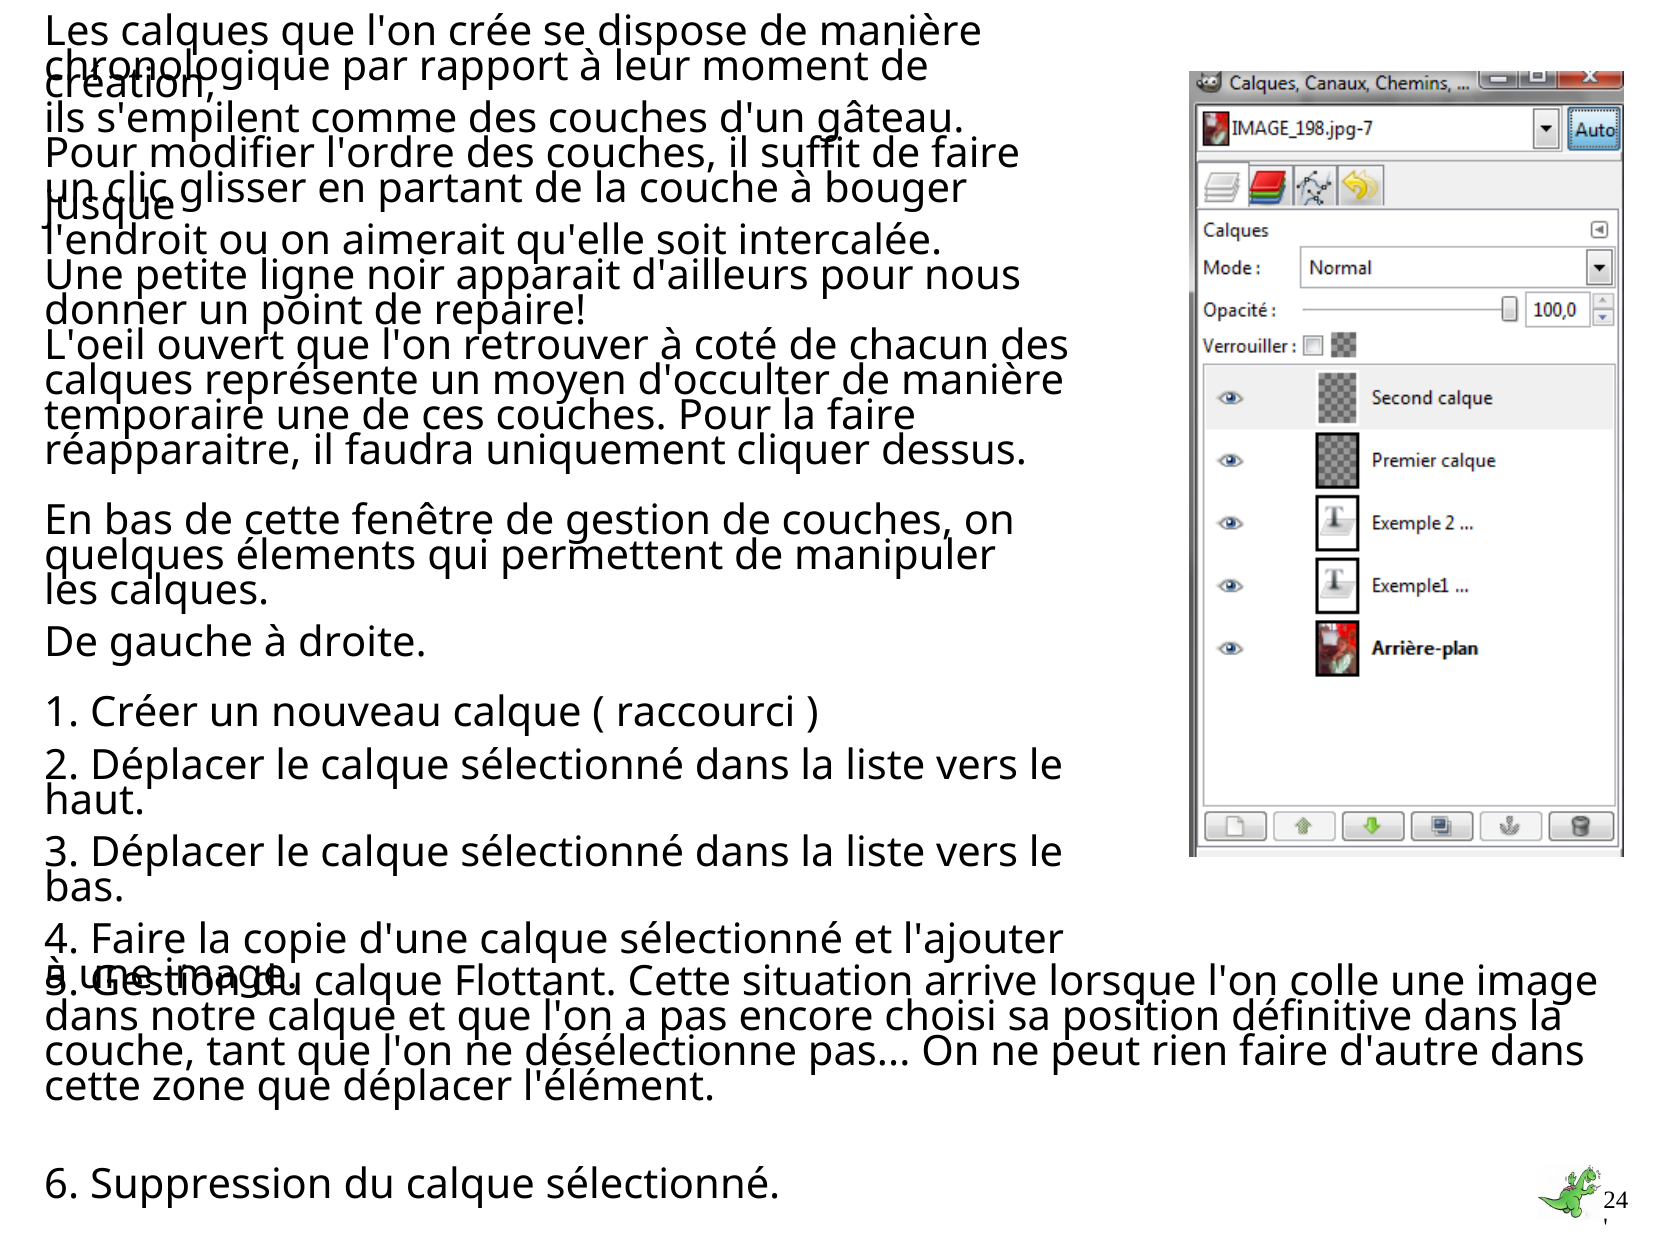

Les calques que l'on crée se dispose de manière
chronologique par rapport à leur moment de création,
ils s'empilent comme des couches d'un gâteau.
Pour modifier l'ordre des couches, il suffit de faire
un clic glisser en partant de la couche à bouger jusque
l'endroit ou on aimerait qu'elle soit intercalée.
Une petite ligne noir apparait d'ailleurs pour nous
donner un point de repaire!
L'oeil ouvert que l'on retrouver à coté de chacun des
calques représente un moyen d'occulter de manière
temporaire une de ces couches. Pour la faire
réapparaitre, il faudra uniquement cliquer dessus.
En bas de cette fenêtre de gestion de couches, on
quelques élements qui permettent de manipuler
les calques.
De gauche à droite.
1. Créer un nouveau calque ( raccourci )
2. Déplacer le calque sélectionné dans la liste vers le
haut.
3. Déplacer le calque sélectionné dans la liste vers le
bas.
4. Faire la copie d'une calque sélectionné et l'ajouter
à une image.
6. Suppression du calque sélectionné.
5. Gestion du calque Flottant. Cette situation arrive lorsque l'on colle une image
dans notre calque et que l'on a pas encore choisi sa position définitive dans la
couche, tant que l'on ne désélectionne pas... On ne peut rien faire d'autre dans
cette zone que déplacer l'élément.
24'